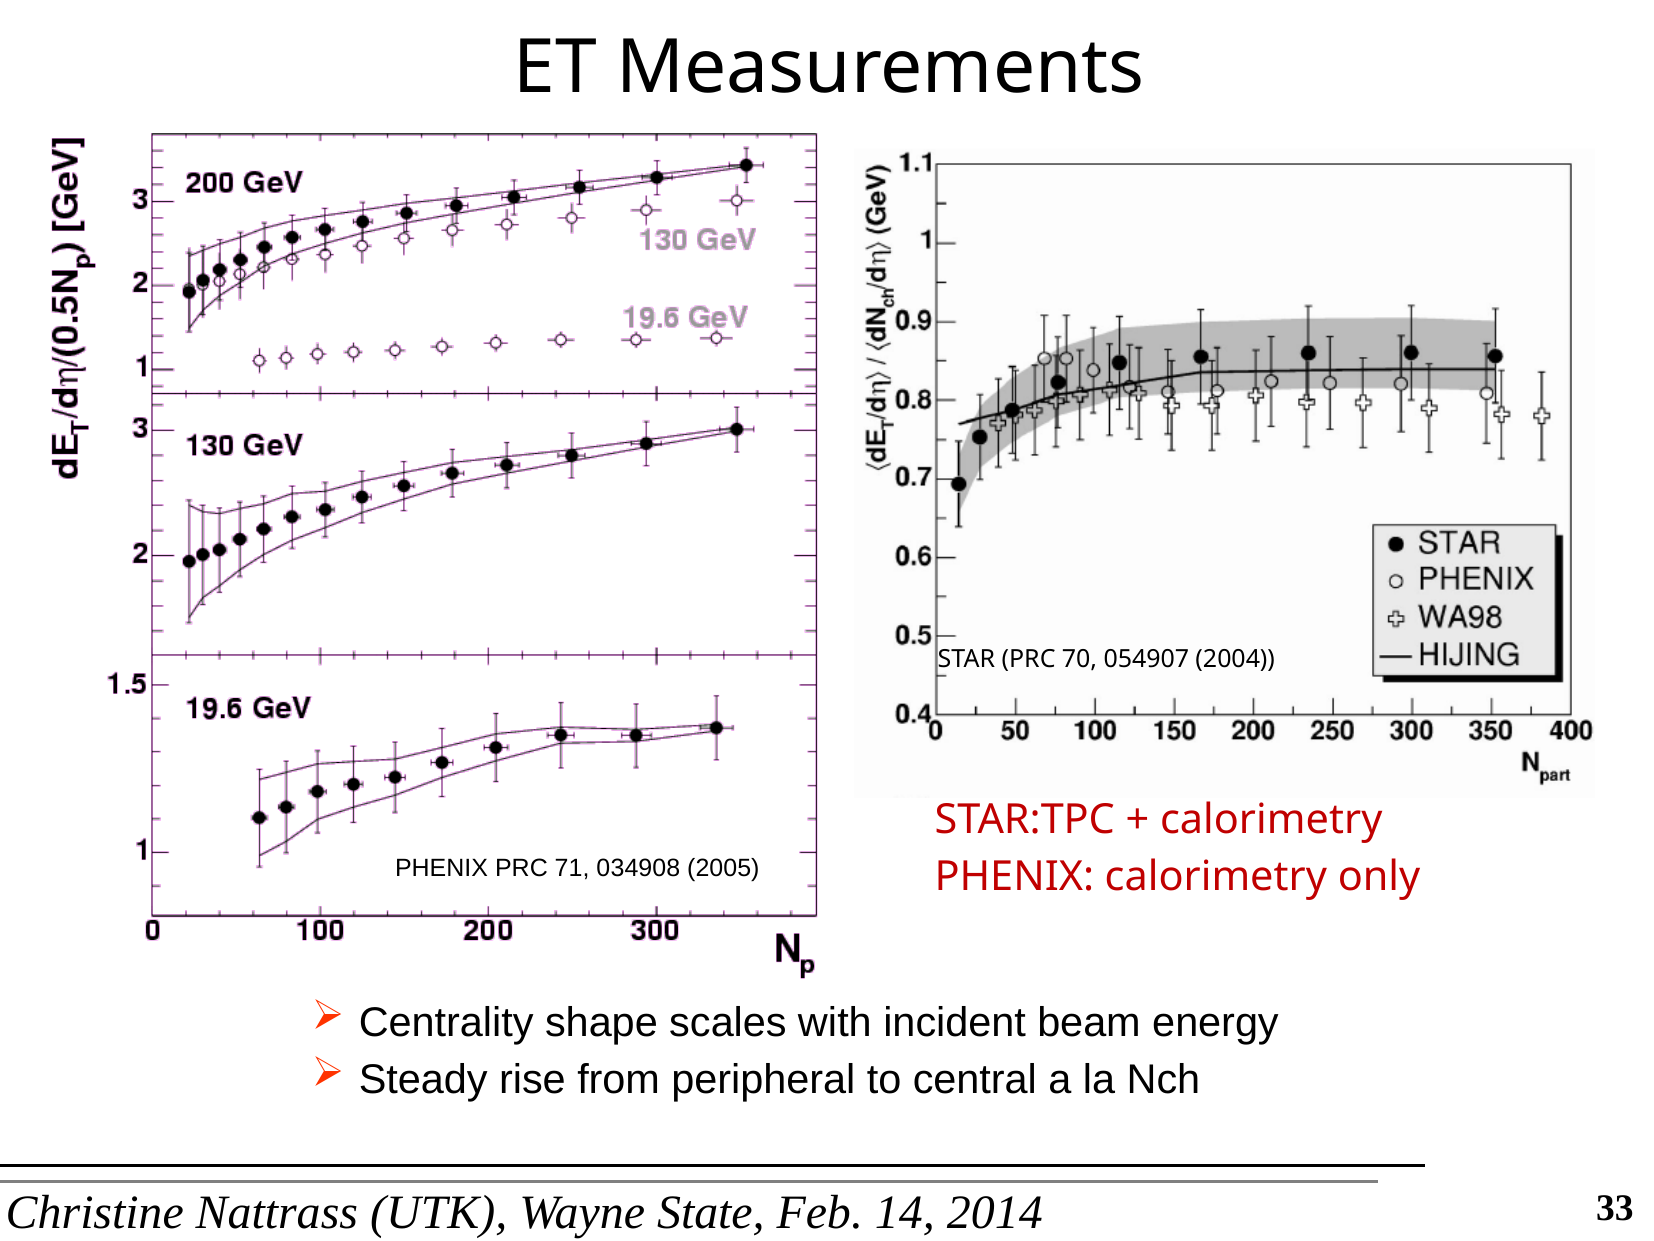

# ET Measurements
STAR (PRC 70, 054907 (2004))
STAR:TPC + calorimetry
PHENIX: calorimetry only
PHENIX PRC 71, 034908 (2005)
 Centrality shape scales with incident beam energy
 Steady rise from peripheral to central a la Nch